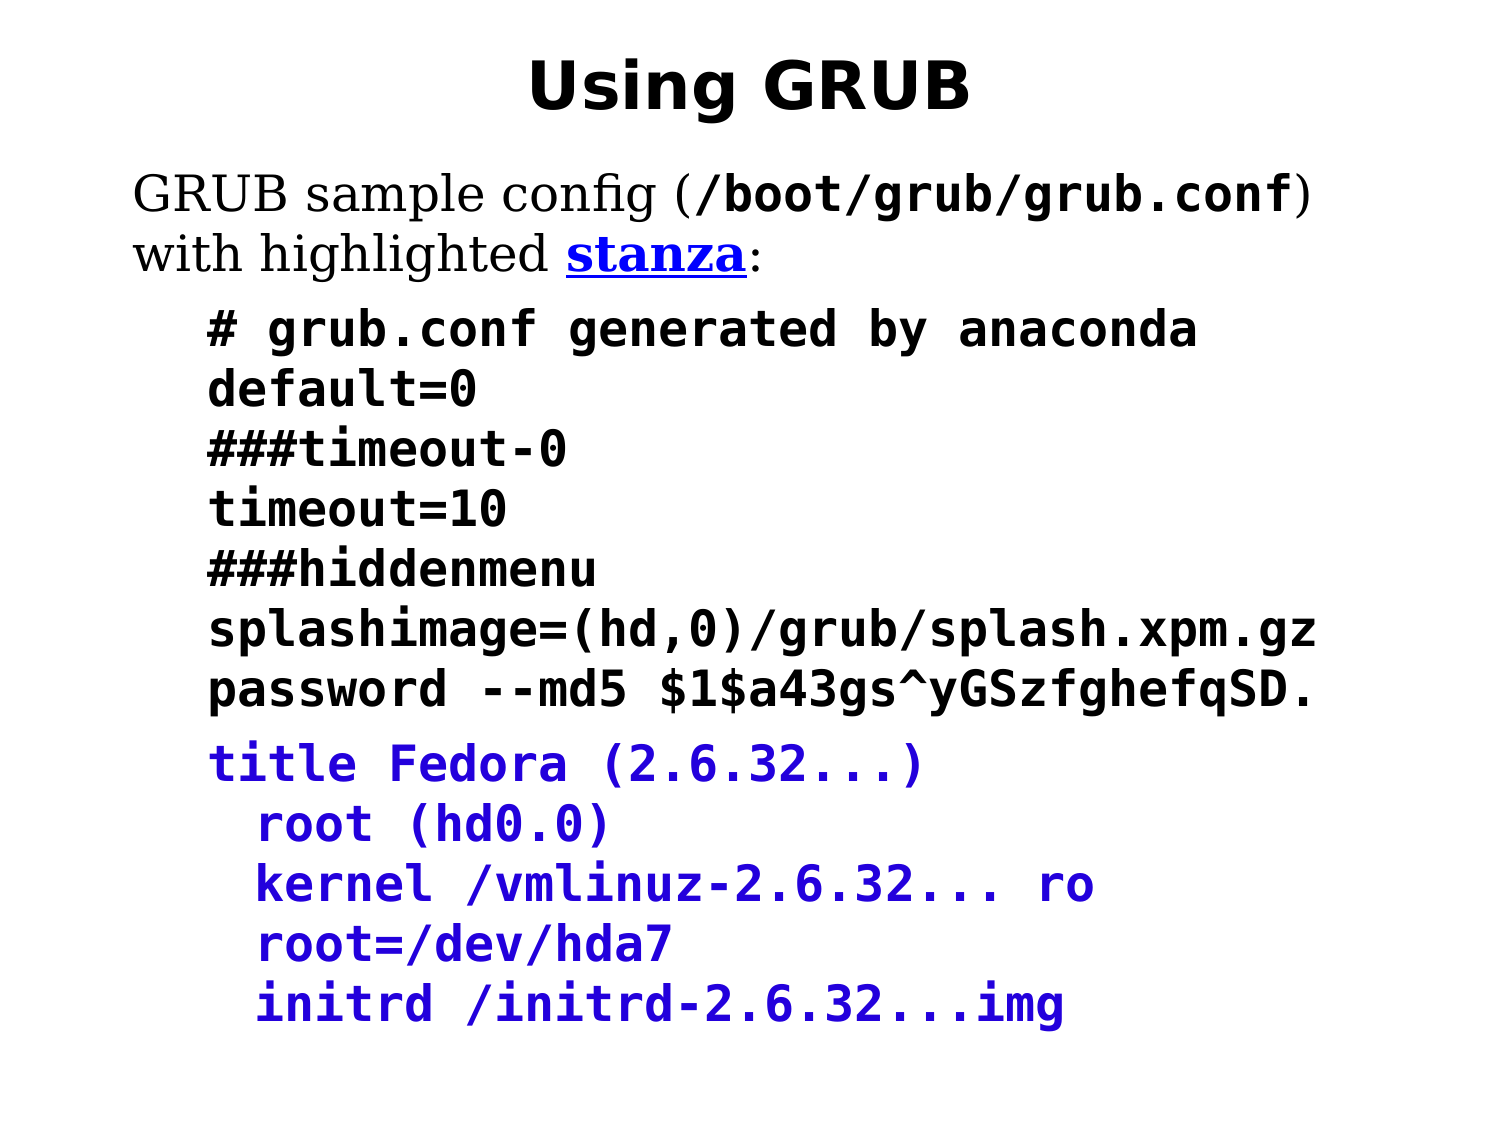

# Using GRUB
GRUB sample config (/boot/grub/grub.conf) with highlighted stanza:
# grub.conf generated by anaconda
default=0
###timeout-0
timeout=10
###hiddenmenu
splashimage=(hd,0)/grub/splash.xpm.gz
password --md5 $1$a43gs^yGSzfghefqSD.
title Fedora (2.6.32...)
	root (hd0.0)
	kernel /vmlinuz-2.6.32... ro root=/dev/hda7
	initrd /initrd-2.6.32...img